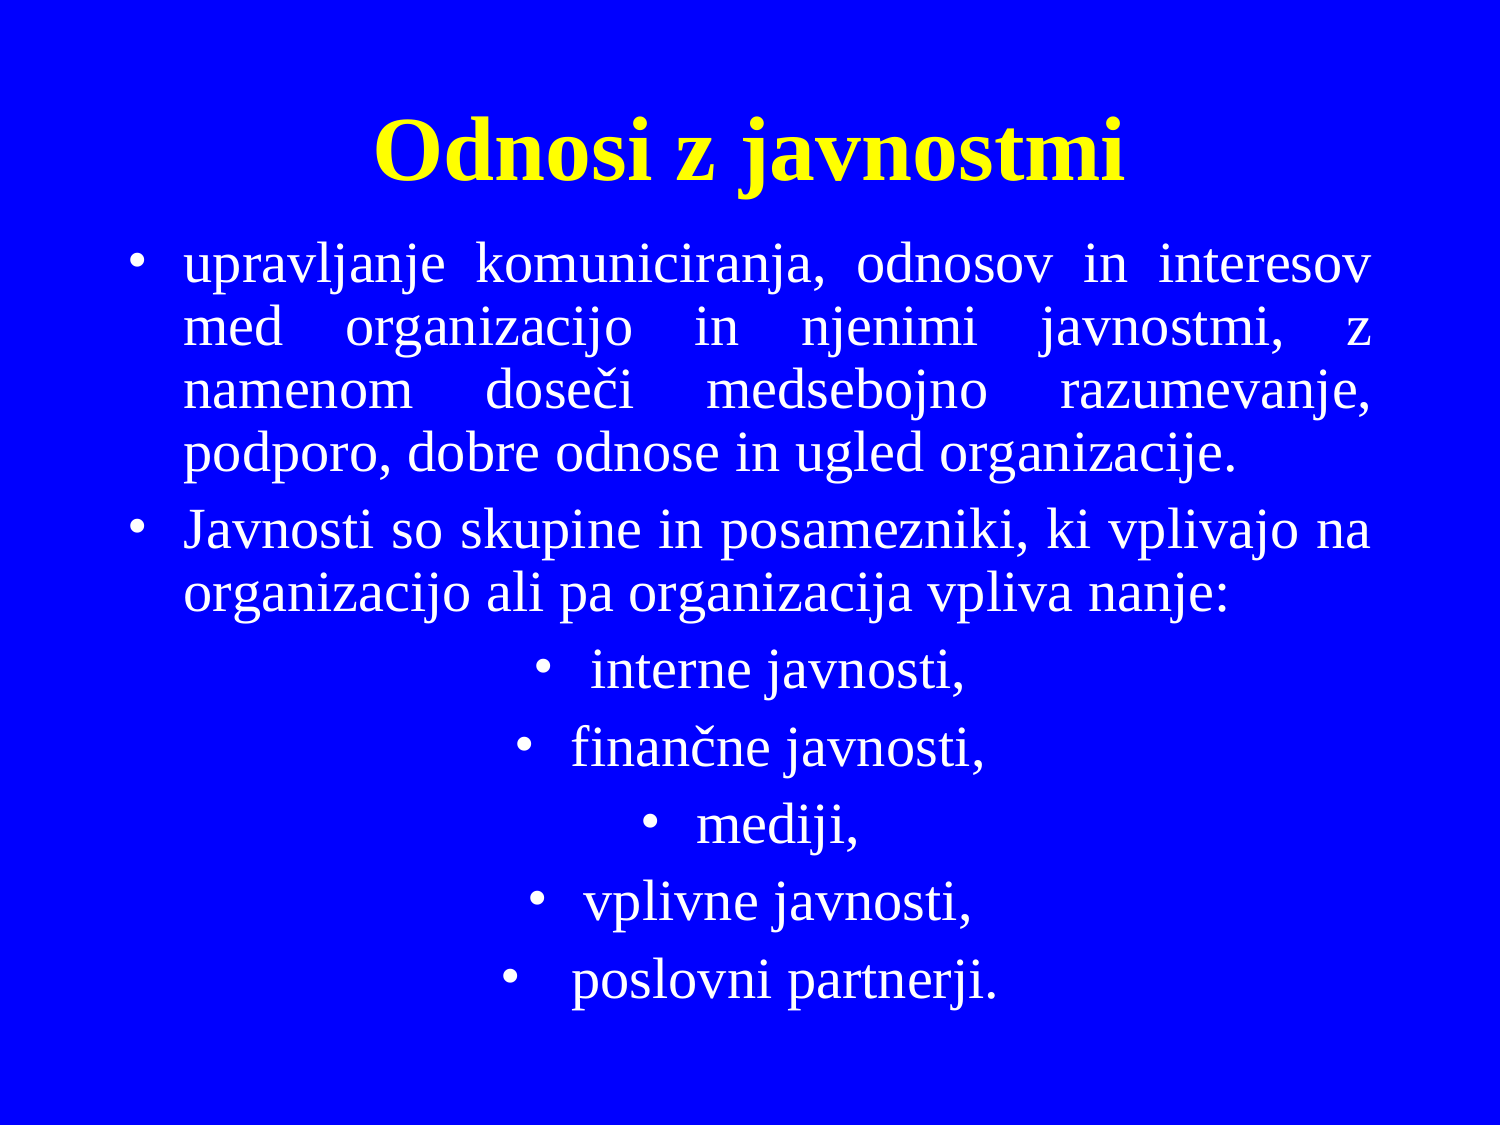

# Odnosi z javnostmi
upravljanje komuniciranja, odnosov in interesov med organizacijo in njenimi javnostmi, z namenom doseči medsebojno razumevanje, podporo, dobre odnose in ugled organizacije.
Javnosti so skupine in posamezniki, ki vplivajo na organizacijo ali pa organizacija vpliva nanje:
interne javnosti,
finančne javnosti,
mediji,
vplivne javnosti,
 poslovni partnerji.